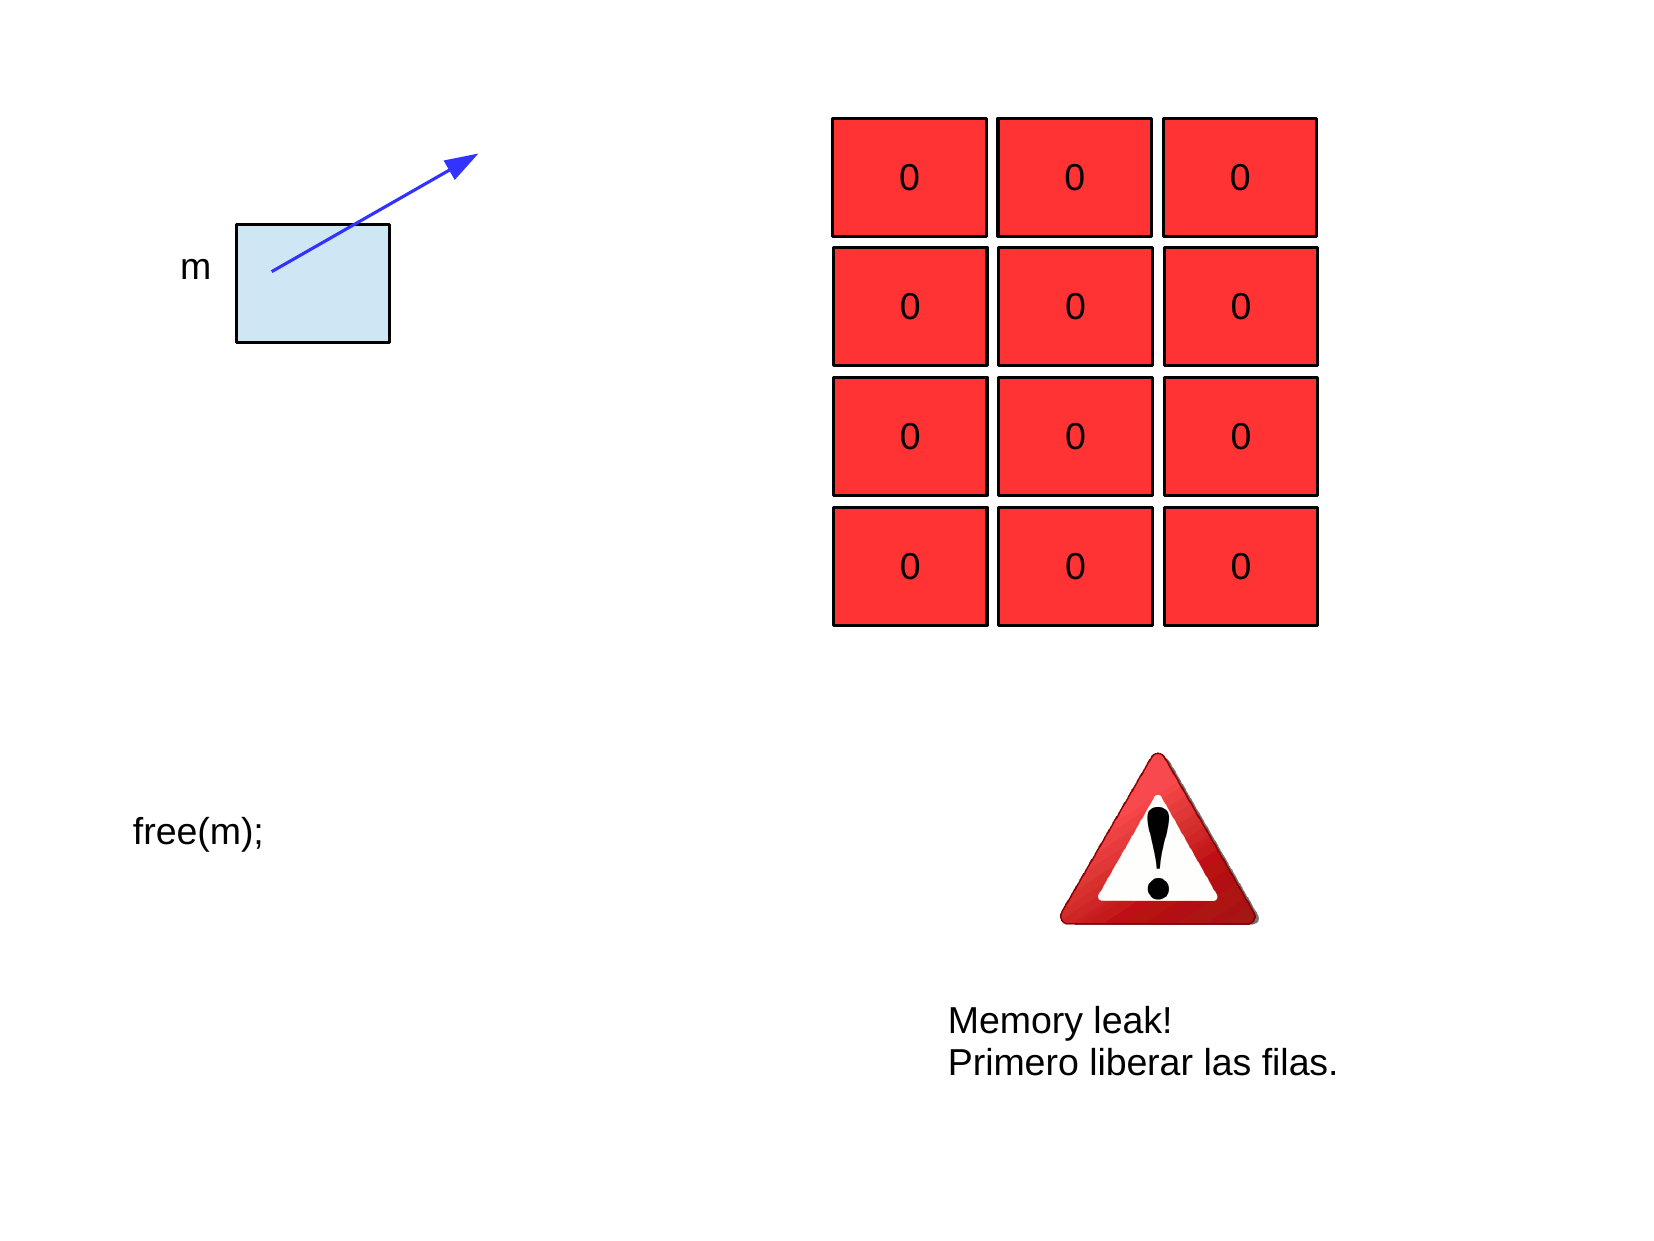

0
0
0
m
0
0
0
0
0
0
0
0
0
free(m);
Memory leak!
Primero liberar las filas.